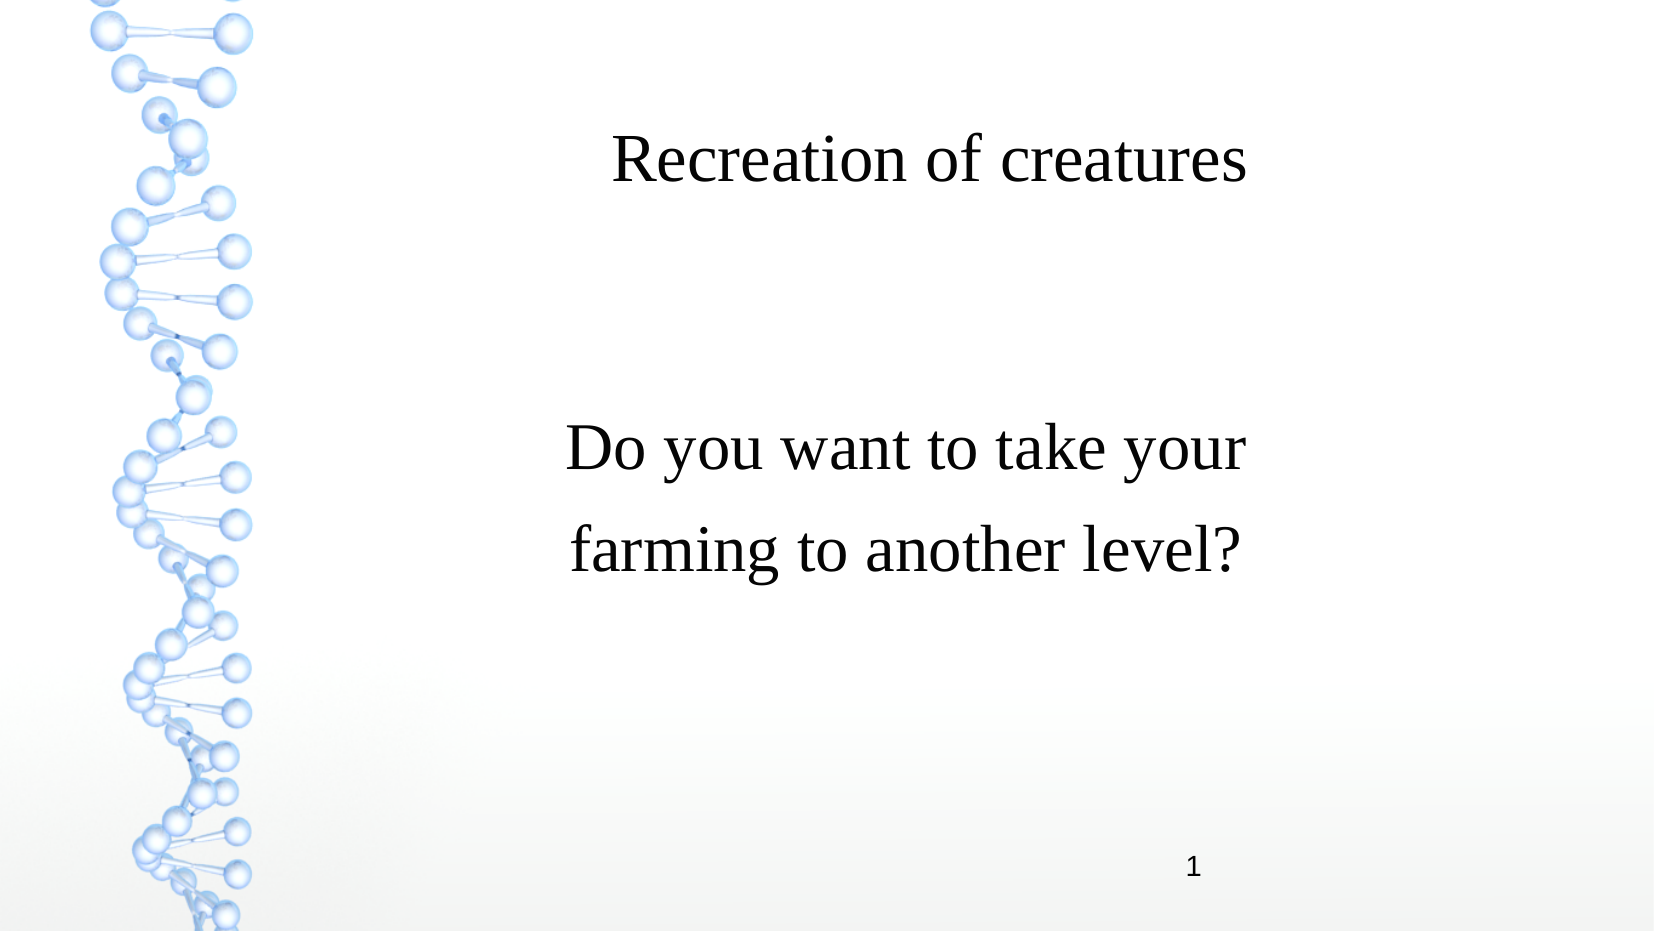

# Recreation of creatures
Do you want to take your
farming to another level?